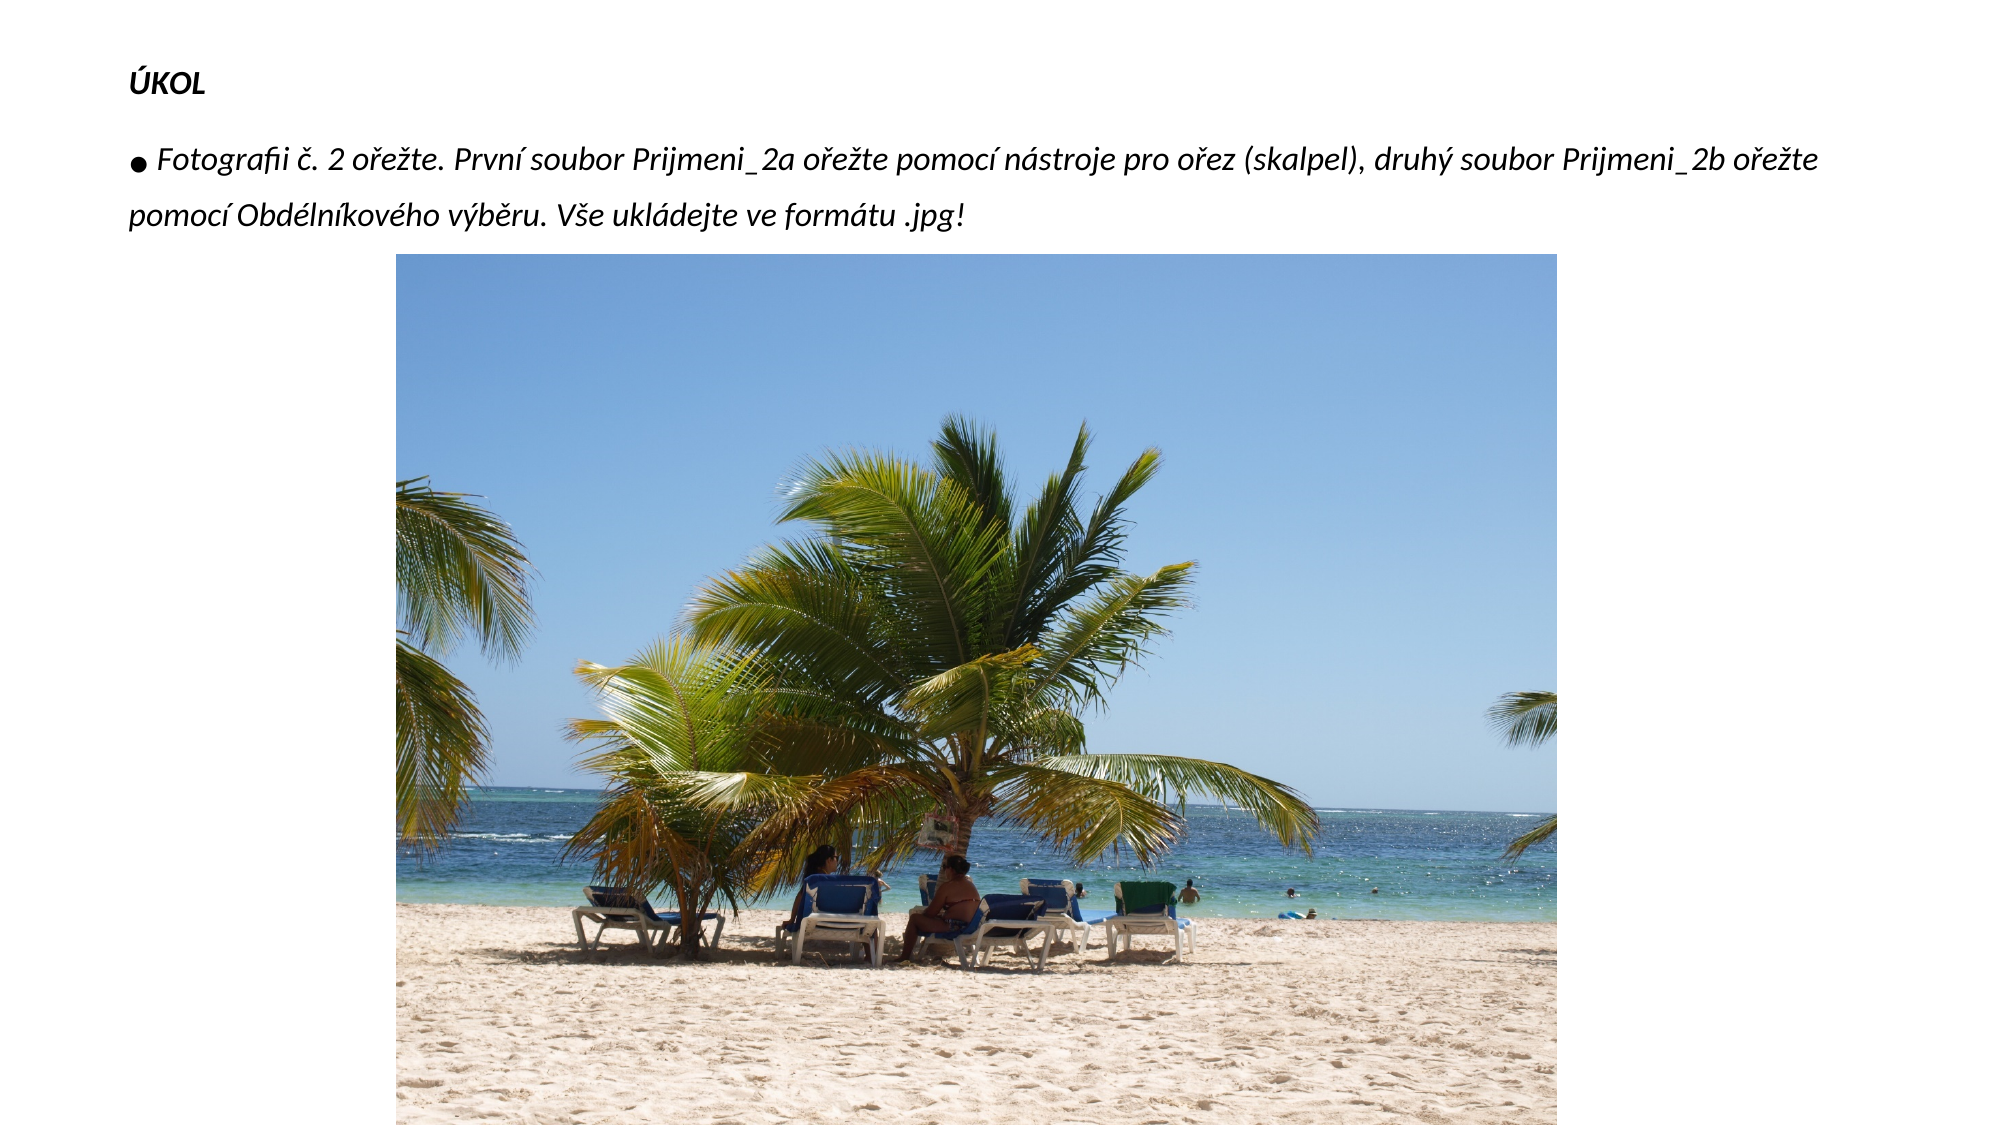

# ÚKOL
 Fotografii č. 2 ořežte. První soubor Prijmeni_2a ořežte pomocí nástroje pro ořez (skalpel), druhý soubor Prijmeni_2b ořežte pomocí Obdélníkového výběru. Vše ukládejte ve formátu .jpg!